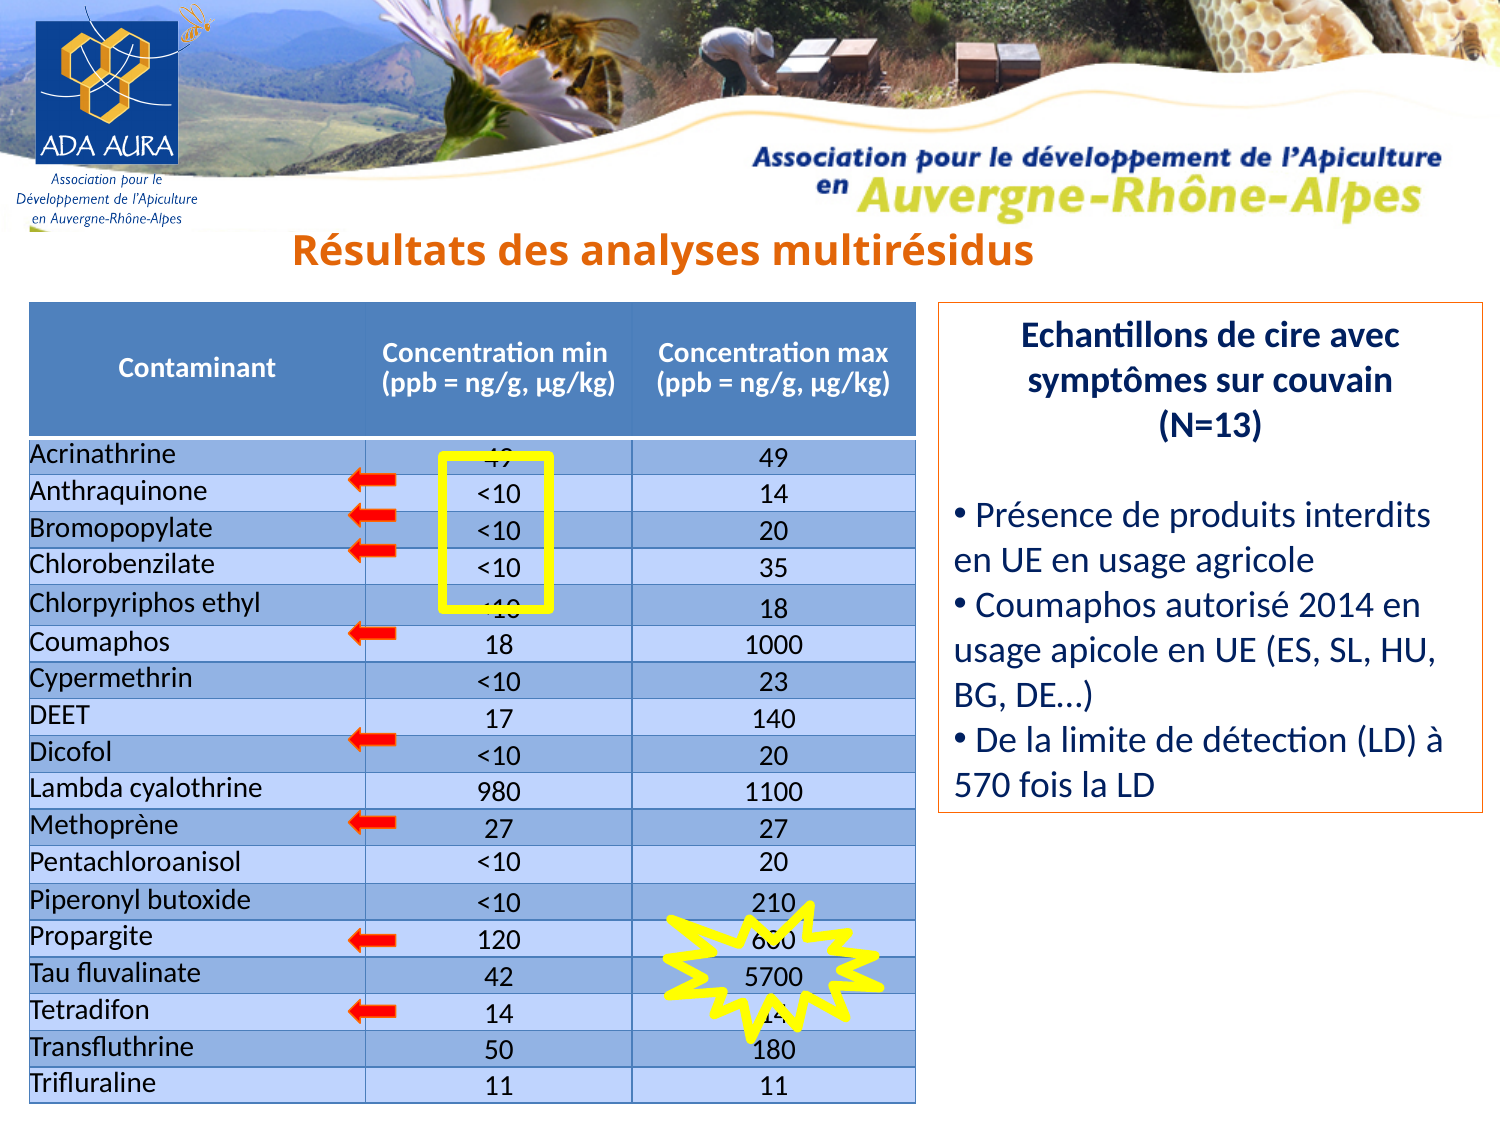

# Résultats des analyses multirésidus
| Contaminant | Concentration min (ppb = ng/g, µg/kg) | Concentration max (ppb = ng/g, µg/kg) |
| --- | --- | --- |
| Acrinathrine | 49 | 49 |
| Anthraquinone | <10 | 14 |
| Bromopopylate | <10 | 20 |
| Chlorobenzilate | <10 | 35 |
| Chlorpyriphos ethyl | <10 | 18 |
| Coumaphos | 18 | 1000 |
| Cypermethrin | <10 | 23 |
| DEET | 17 | 140 |
| Dicofol | <10 | 20 |
| Lambda cyalothrine | 980 | 1100 |
| Methoprène | 27 | 27 |
| Pentachloroanisol | <10 | 20 |
| Piperonyl butoxide | <10 | 210 |
| Propargite | 120 | 600 |
| Tau fluvalinate | 42 | 5700 |
| Tetradifon | 14 | 14 |
| Transfluthrine | 50 | 180 |
| Trifluraline | 11 | 11 |
Echantillons de cire avec symptômes sur couvain
(N=13)
 Présence de produits interdits en UE en usage agricole
 Coumaphos autorisé 2014 en usage apicole en UE (ES, SL, HU, BG, DE…)
 De la limite de détection (LD) à 570 fois la LD